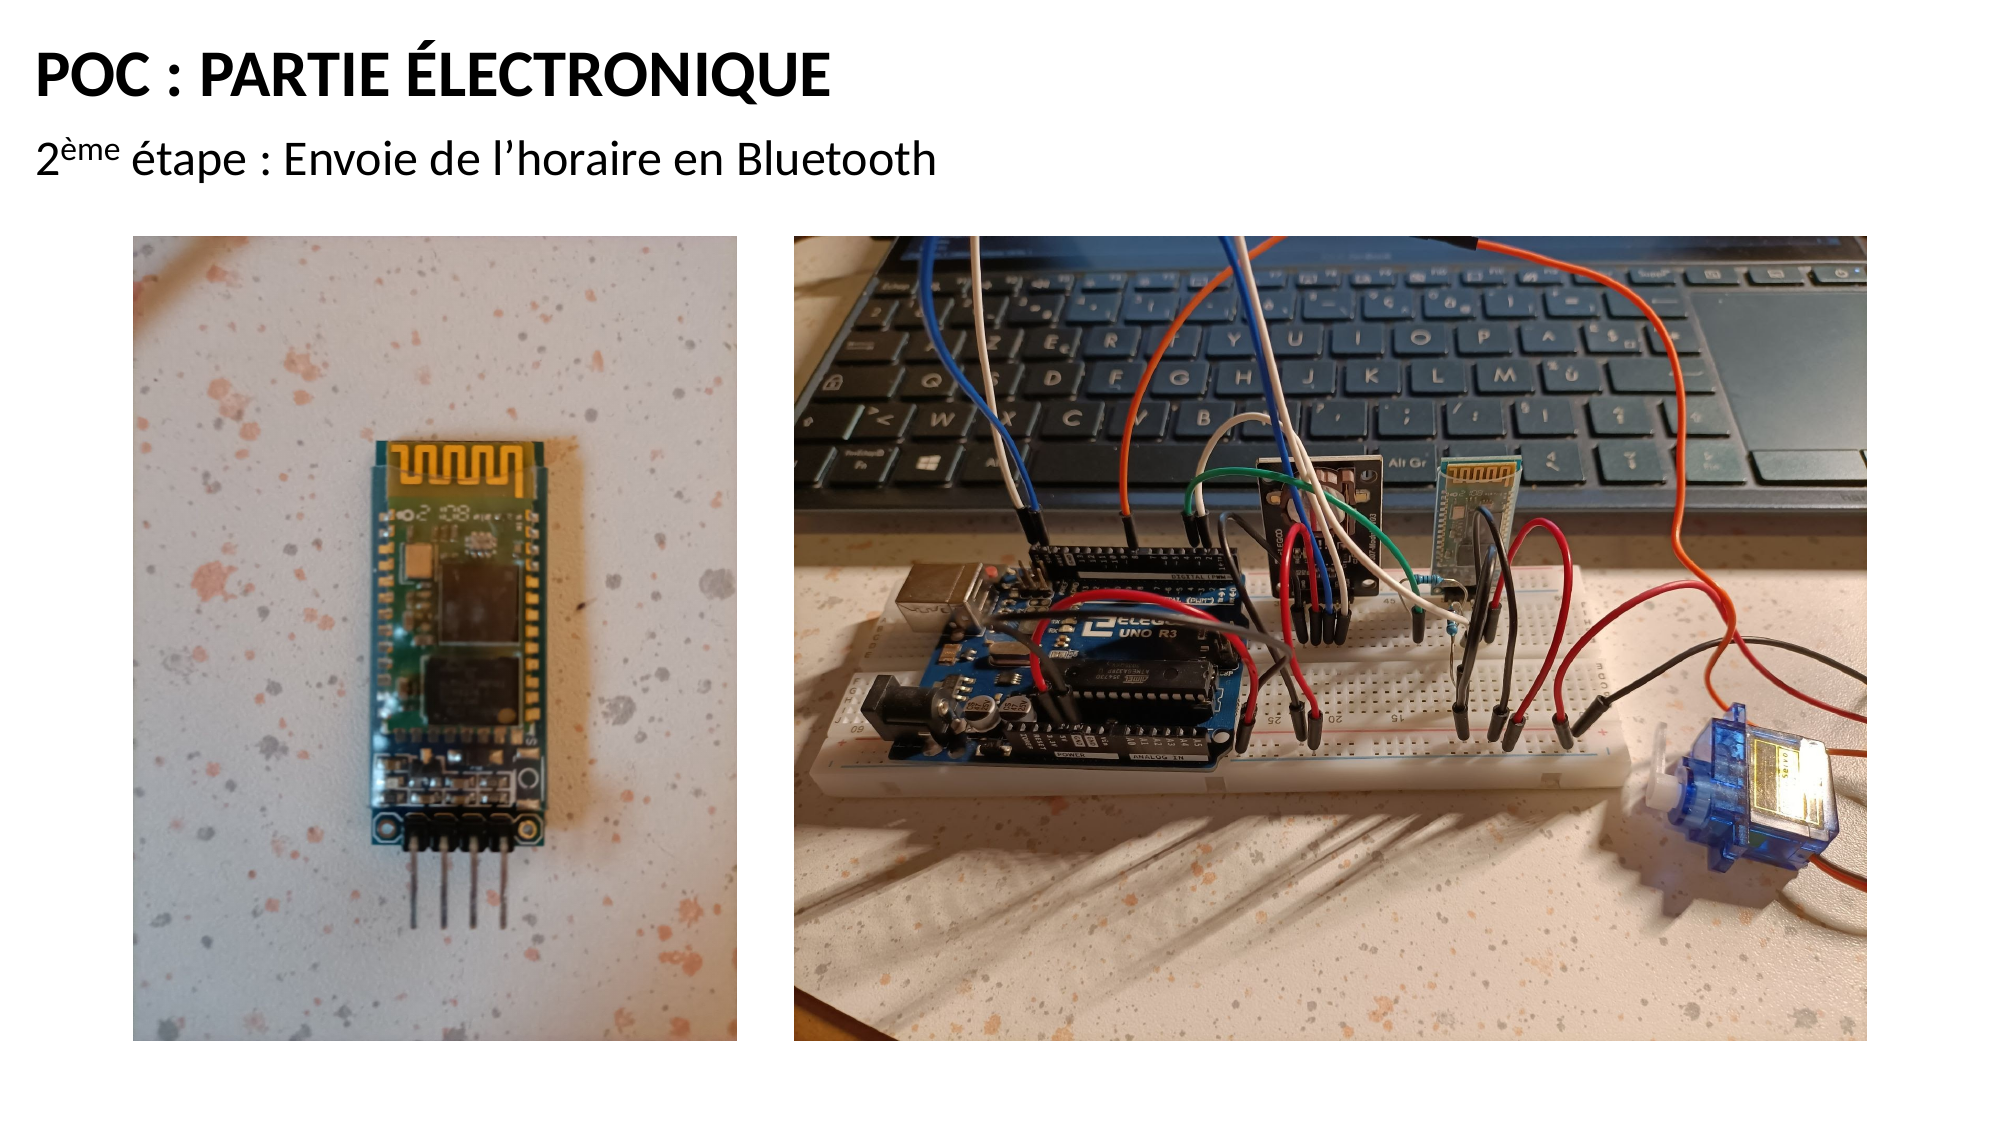

POC : PARTIE ÉLECTRONIQUE
2ème étape : Envoie de l’horaire en Bluetooth